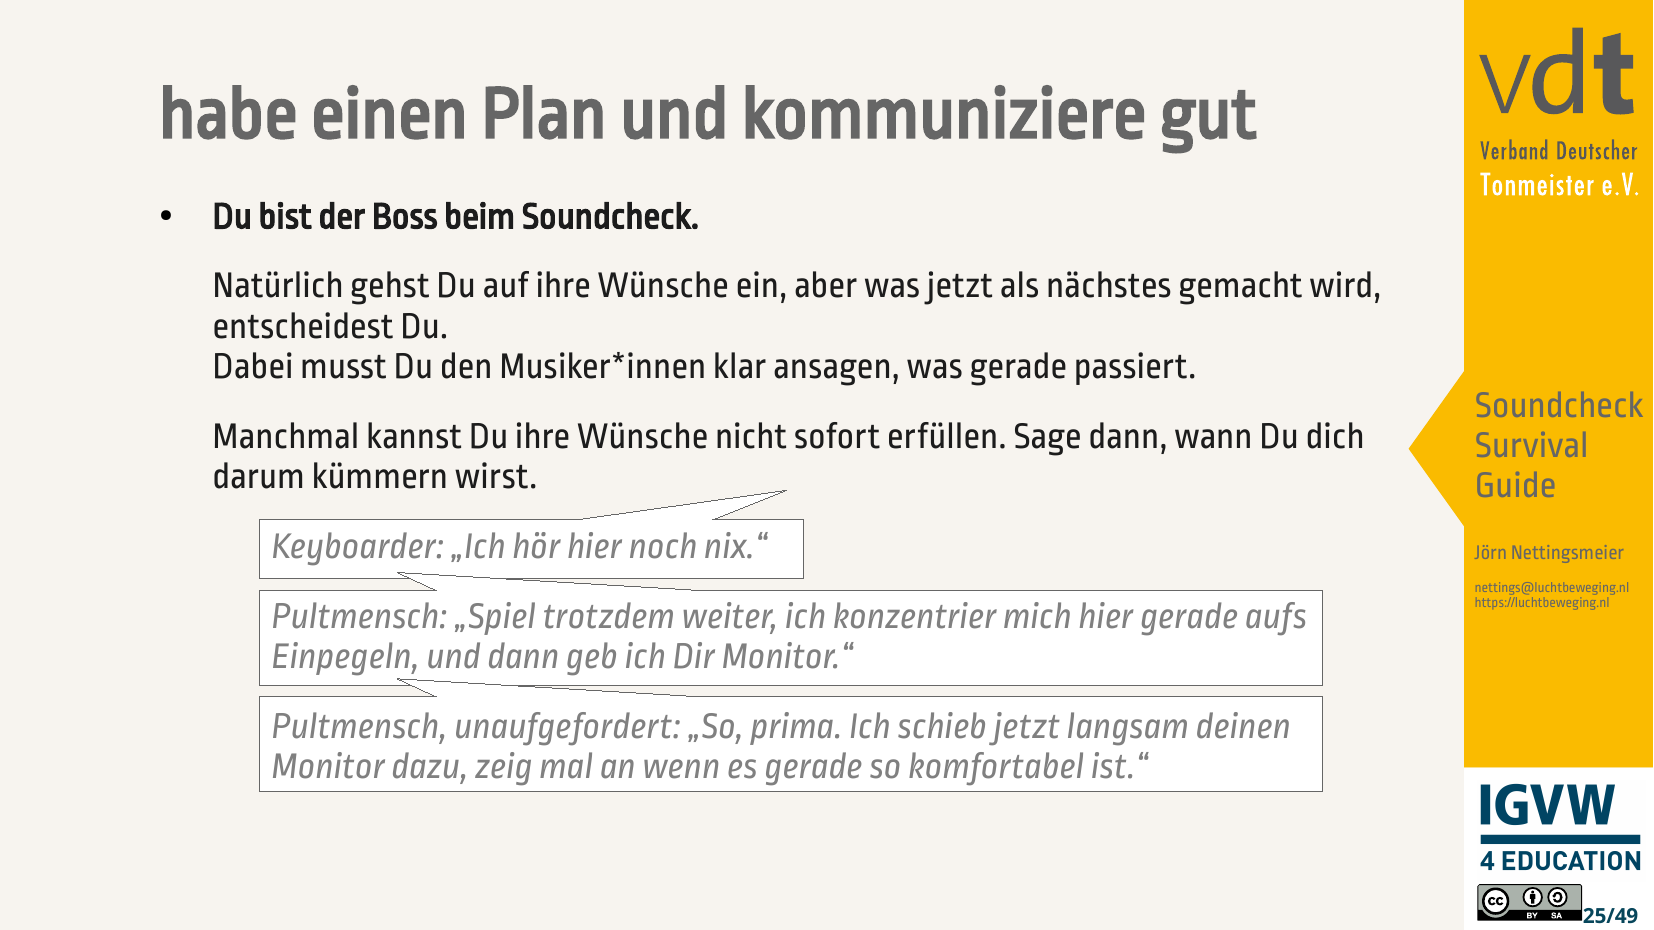

# habe einen Plan und kommuniziere gut
Du bist der Boss beim Soundcheck.
Natürlich gehst Du auf ihre Wünsche ein, aber was jetzt als nächstes gemacht wird, entscheidest Du.
Dabei musst Du den Musiker*innen klar ansagen, was gerade passiert.
Manchmal kannst Du ihre Wünsche nicht sofort erfüllen. Sage dann, wann Du dich darum kümmern wirst.
Keyboarder: „Ich hör hier noch nix.“
Pultmensch: „Spiel trotzdem weiter, ich konzentrier mich hier gerade aufs Einpegeln, und dann geb ich Dir Monitor.“
Pultmensch, unaufgefordert: „So, prima. Ich schieb jetzt langsam deinen Monitor dazu, zeig mal an wenn es gerade so komfortabel ist.“